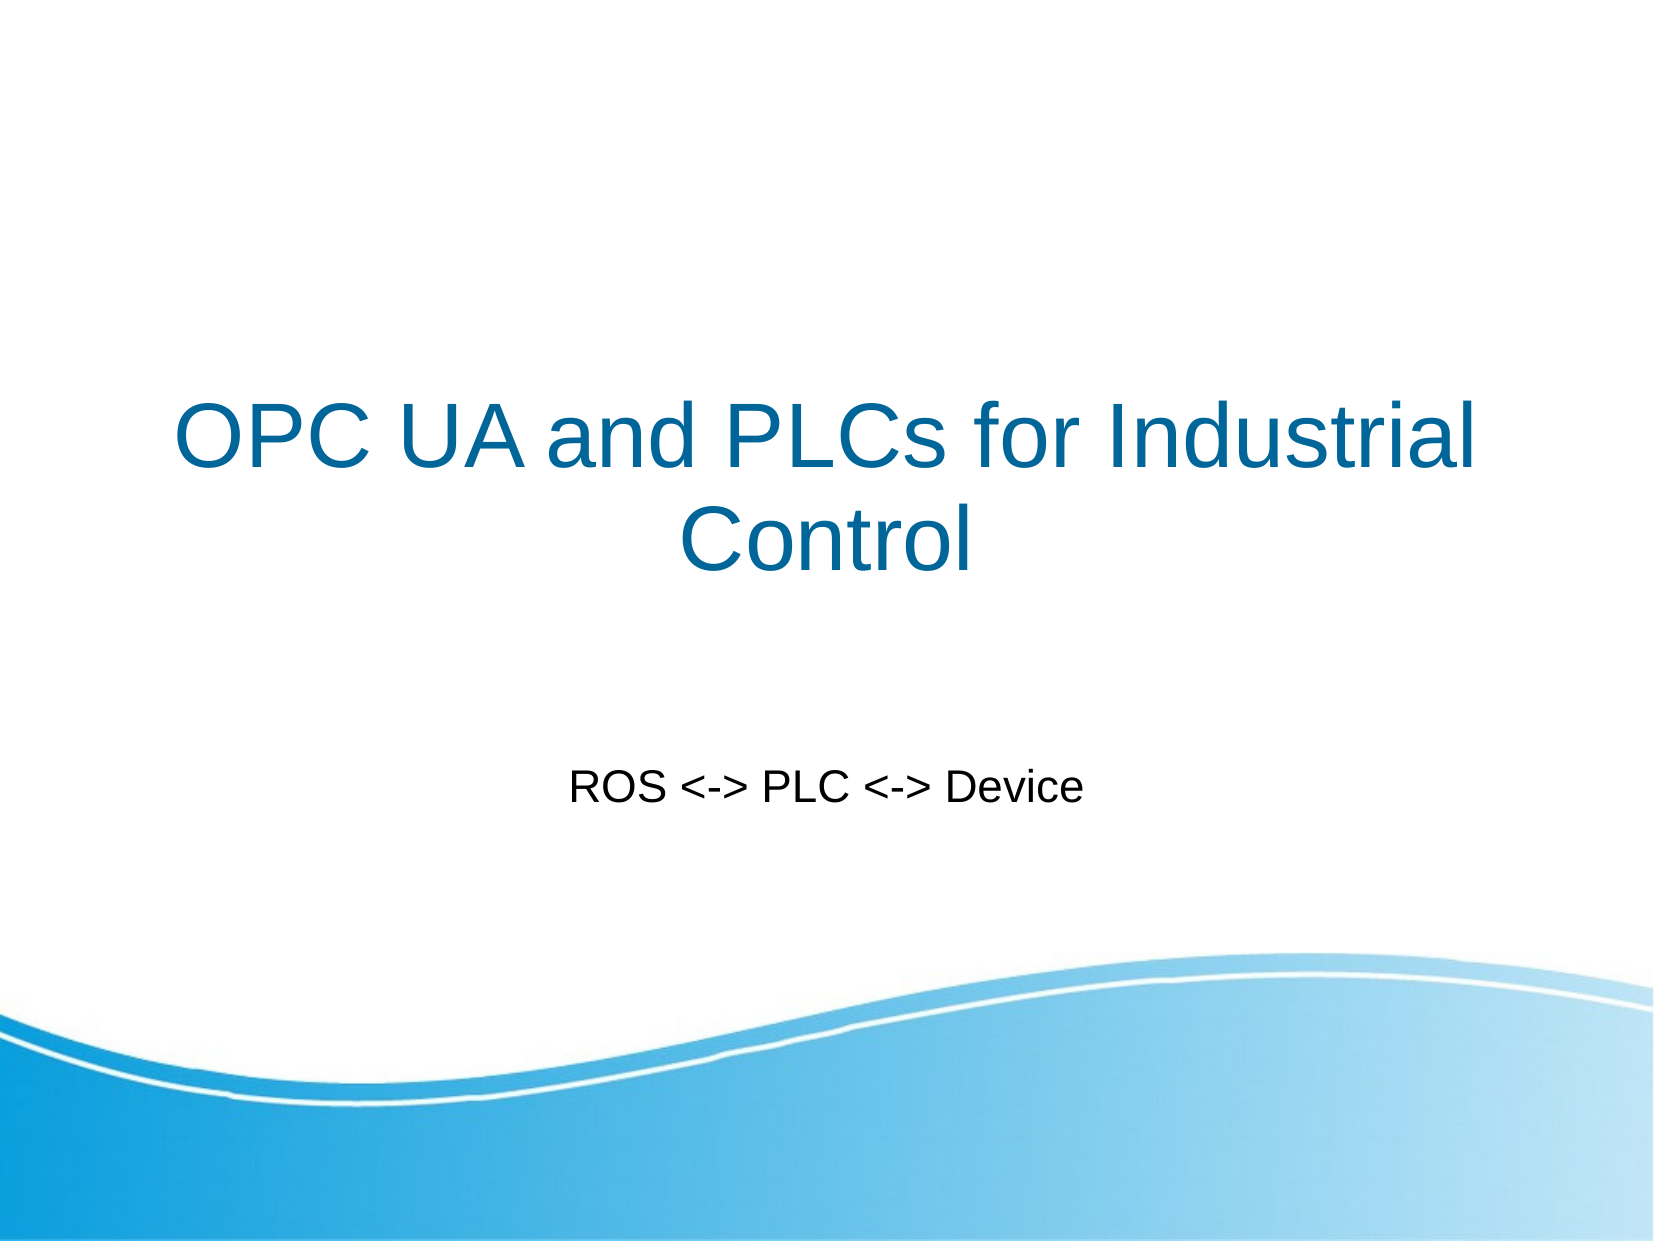

# OPC UA and PLCs for Industrial Control
ROS <-> PLC <-> Device